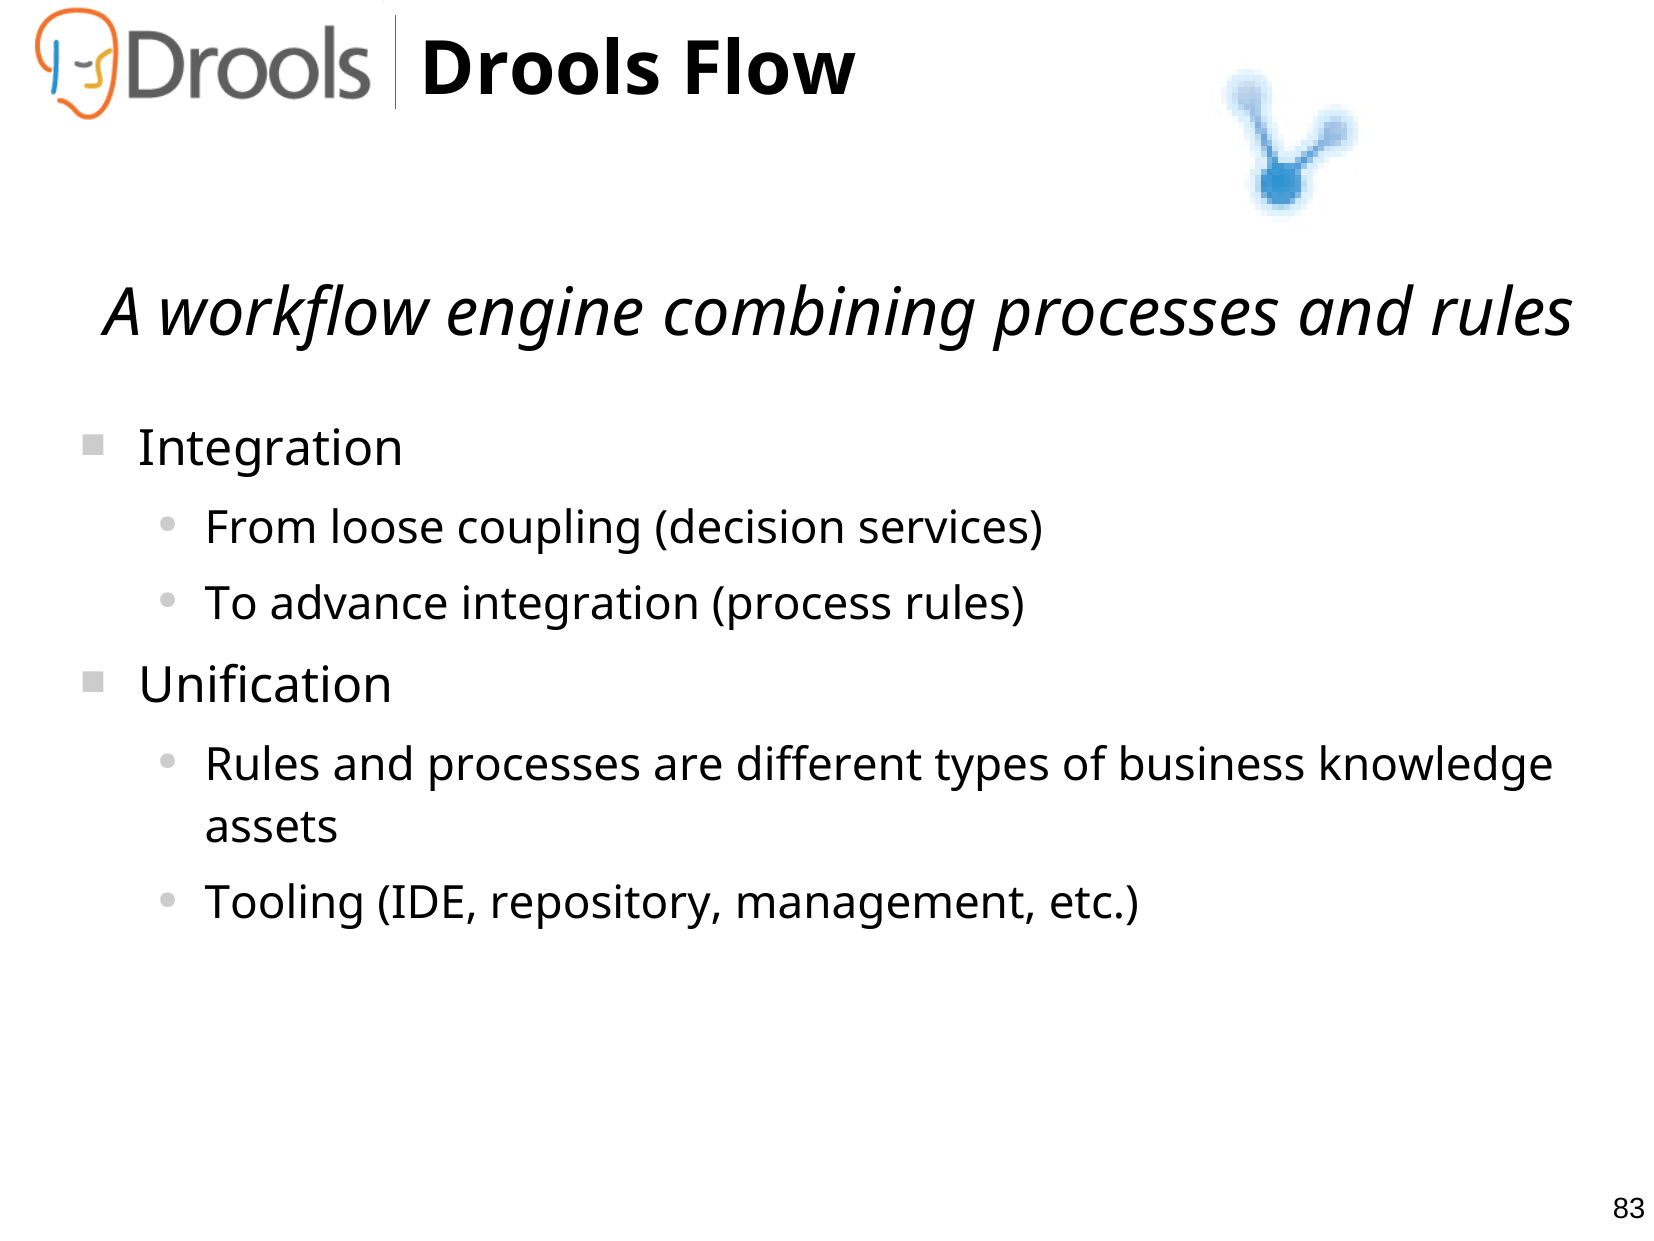

# Drools Flow
A workflow engine combining processes and rules
Integration
From loose coupling (decision services)
To advance integration (process rules)
Unification
Rules and processes are different types of business knowledge assets
Tooling (IDE, repository, management, etc.)